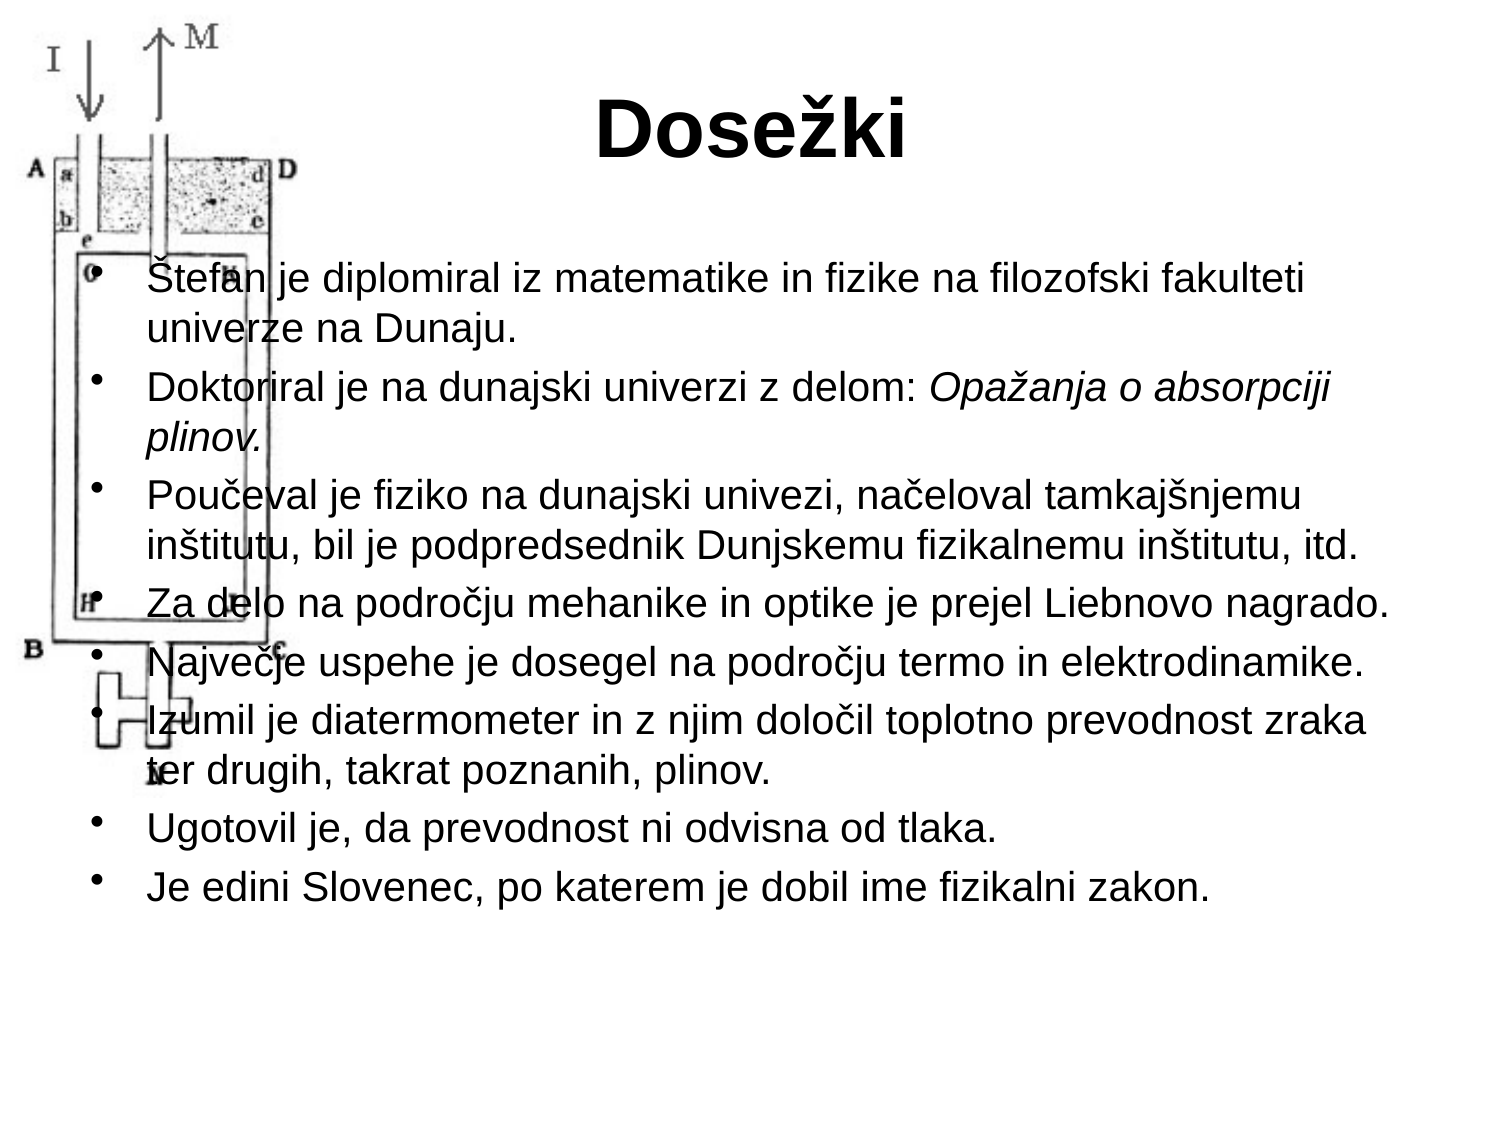

# Dosežki
Štefan je diplomiral iz matematike in fizike na filozofski fakulteti univerze na Dunaju.
Doktoriral je na dunajski univerzi z delom: Opažanja o absorpciji plinov.
Poučeval je fiziko na dunajski univezi, načeloval tamkajšnjemu inštitutu, bil je podpredsednik Dunjskemu fizikalnemu inštitutu, itd.
Za delo na področju mehanike in optike je prejel Liebnovo nagrado.
Največje uspehe je dosegel na področju termo in elektrodinamike.
Izumil je diatermometer in z njim določil toplotno prevodnost zraka ter drugih, takrat poznanih, plinov.
Ugotovil je, da prevodnost ni odvisna od tlaka.
Je edini Slovenec, po katerem je dobil ime fizikalni zakon.